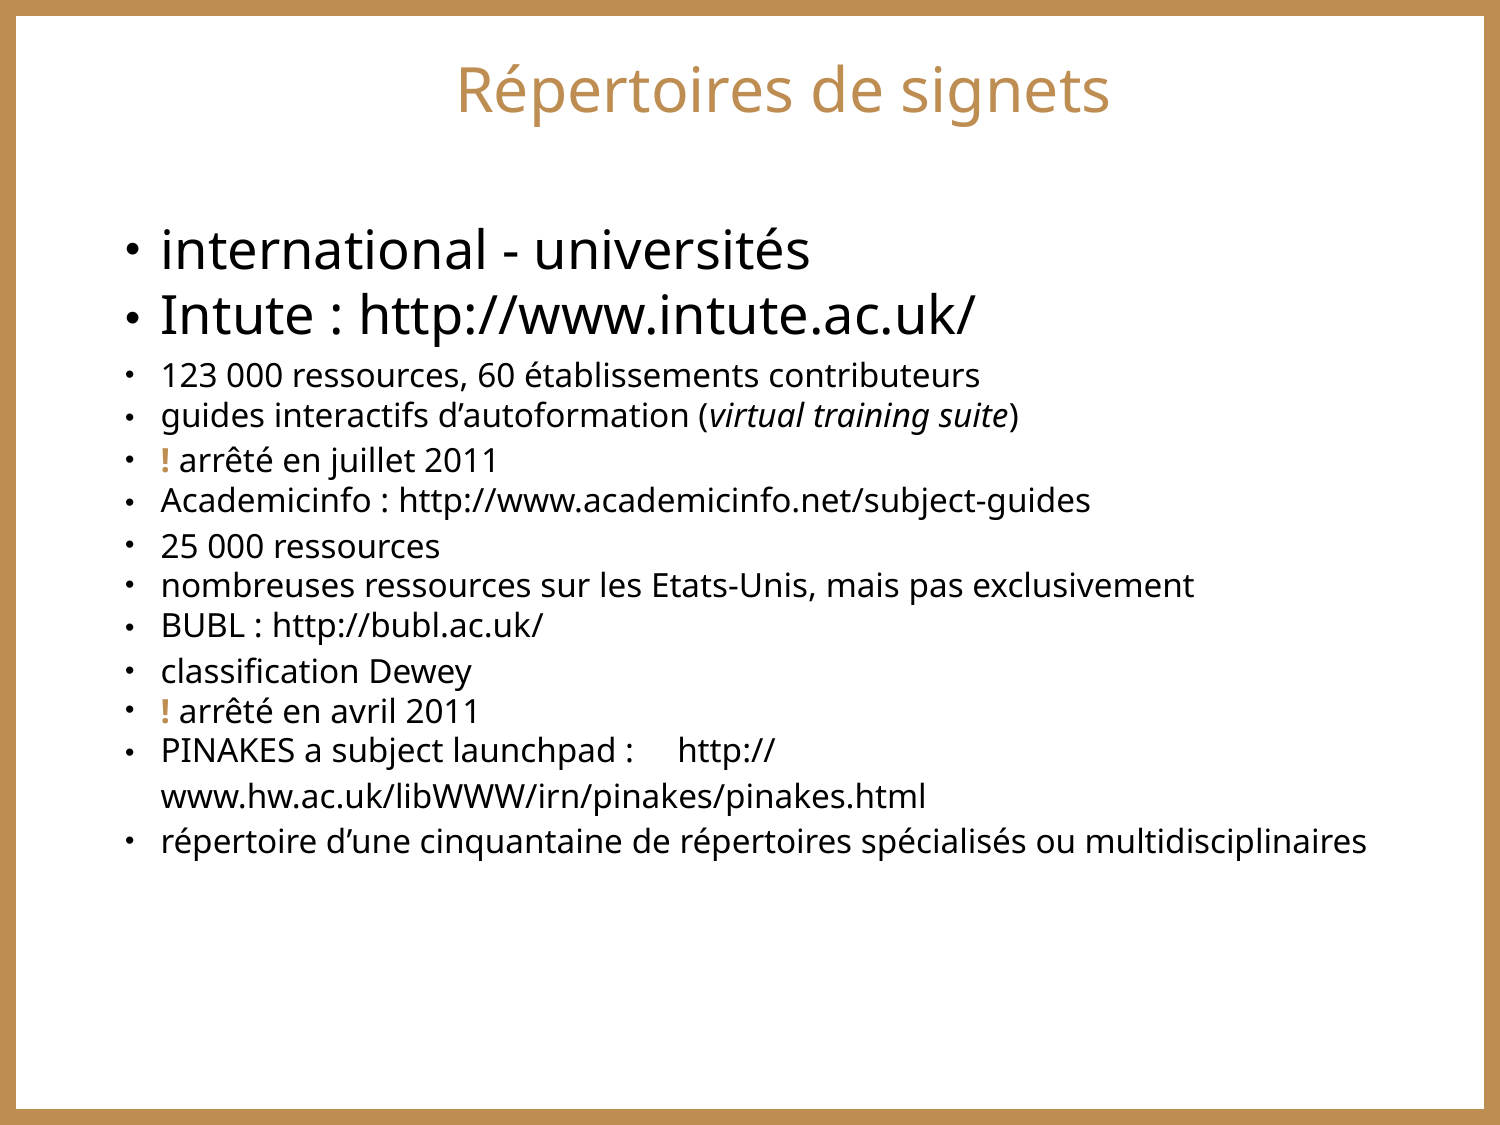

Répertoires de signets
international - universités
Intute : http://www.intute.ac.uk/
123 000 ressources, 60 établissements contributeurs
guides interactifs d’autoformation (virtual training suite)
! arrêté en juillet 2011
Academicinfo : http://www.academicinfo.net/subject-guides
25 000 ressources
nombreuses ressources sur les Etats-Unis, mais pas exclusivement
BUBL : http://bubl.ac.uk/
classification Dewey
! arrêté en avril 2011
PINAKES a subject launchpad : 	http://www.hw.ac.uk/libWWW/irn/pinakes/pinakes.html
répertoire d’une cinquantaine de répertoires spécialisés ou multidisciplinaires